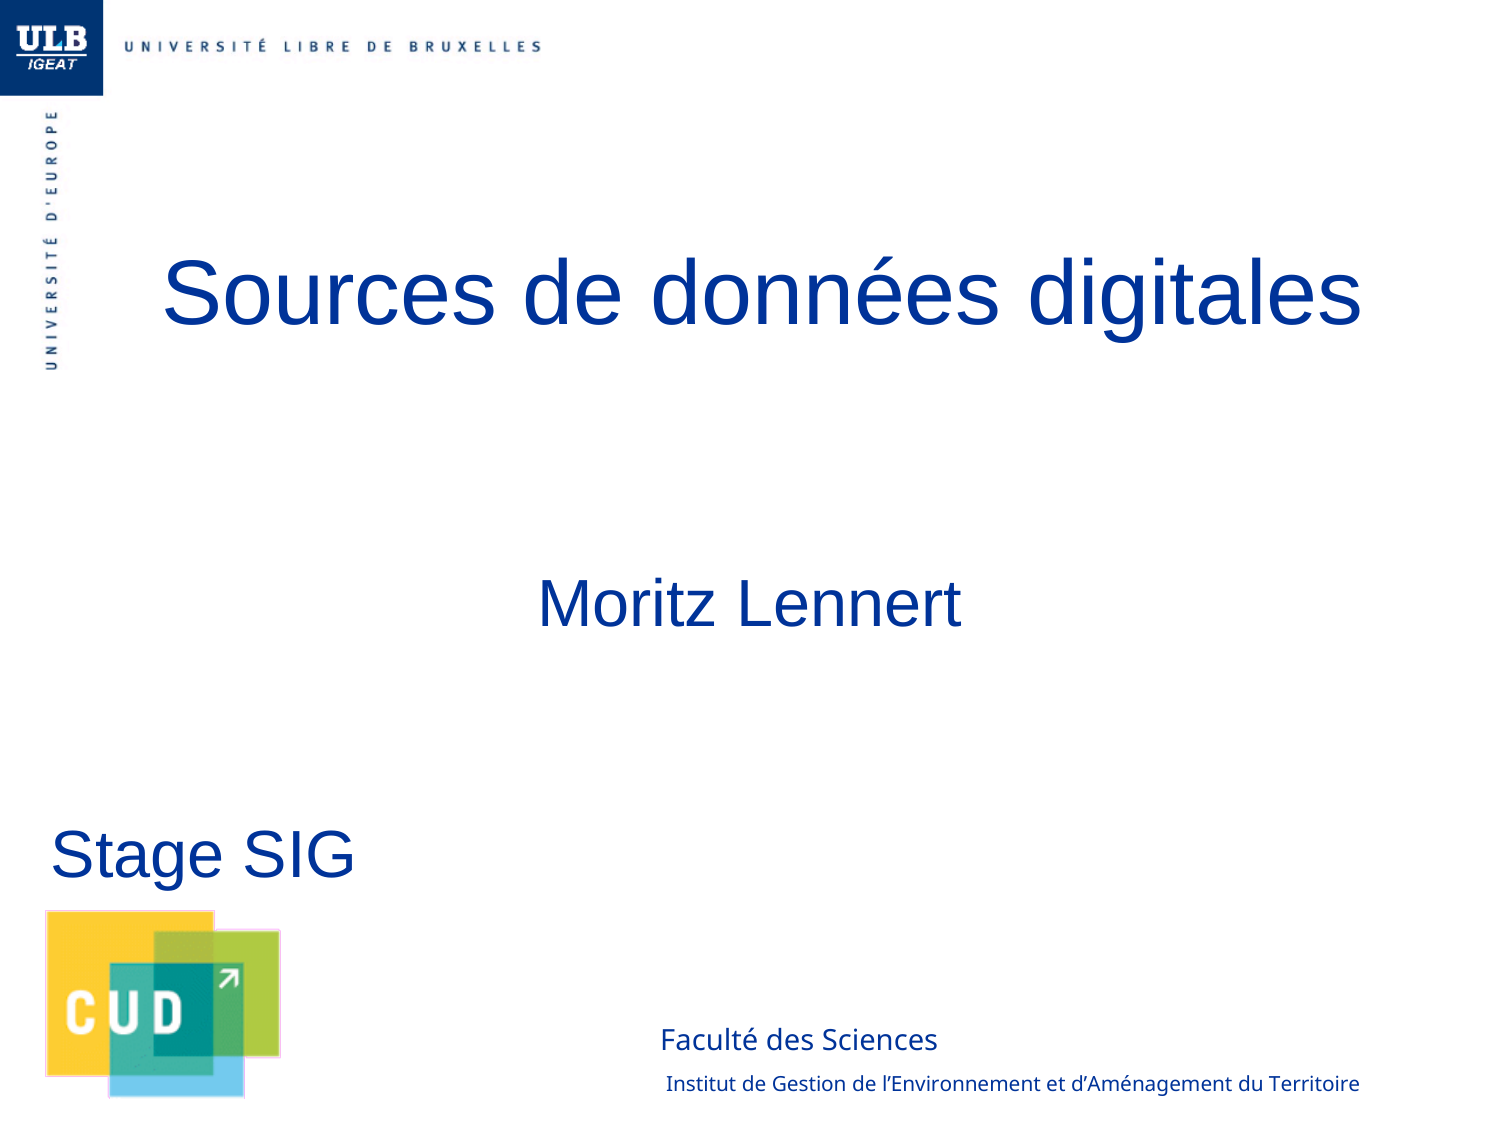

# Sources de données digitales
Moritz Lennert
Stage SIG
Faculté des Sciences
Institut de Gestion de l’Environnement et d’Aménagement du Territoire